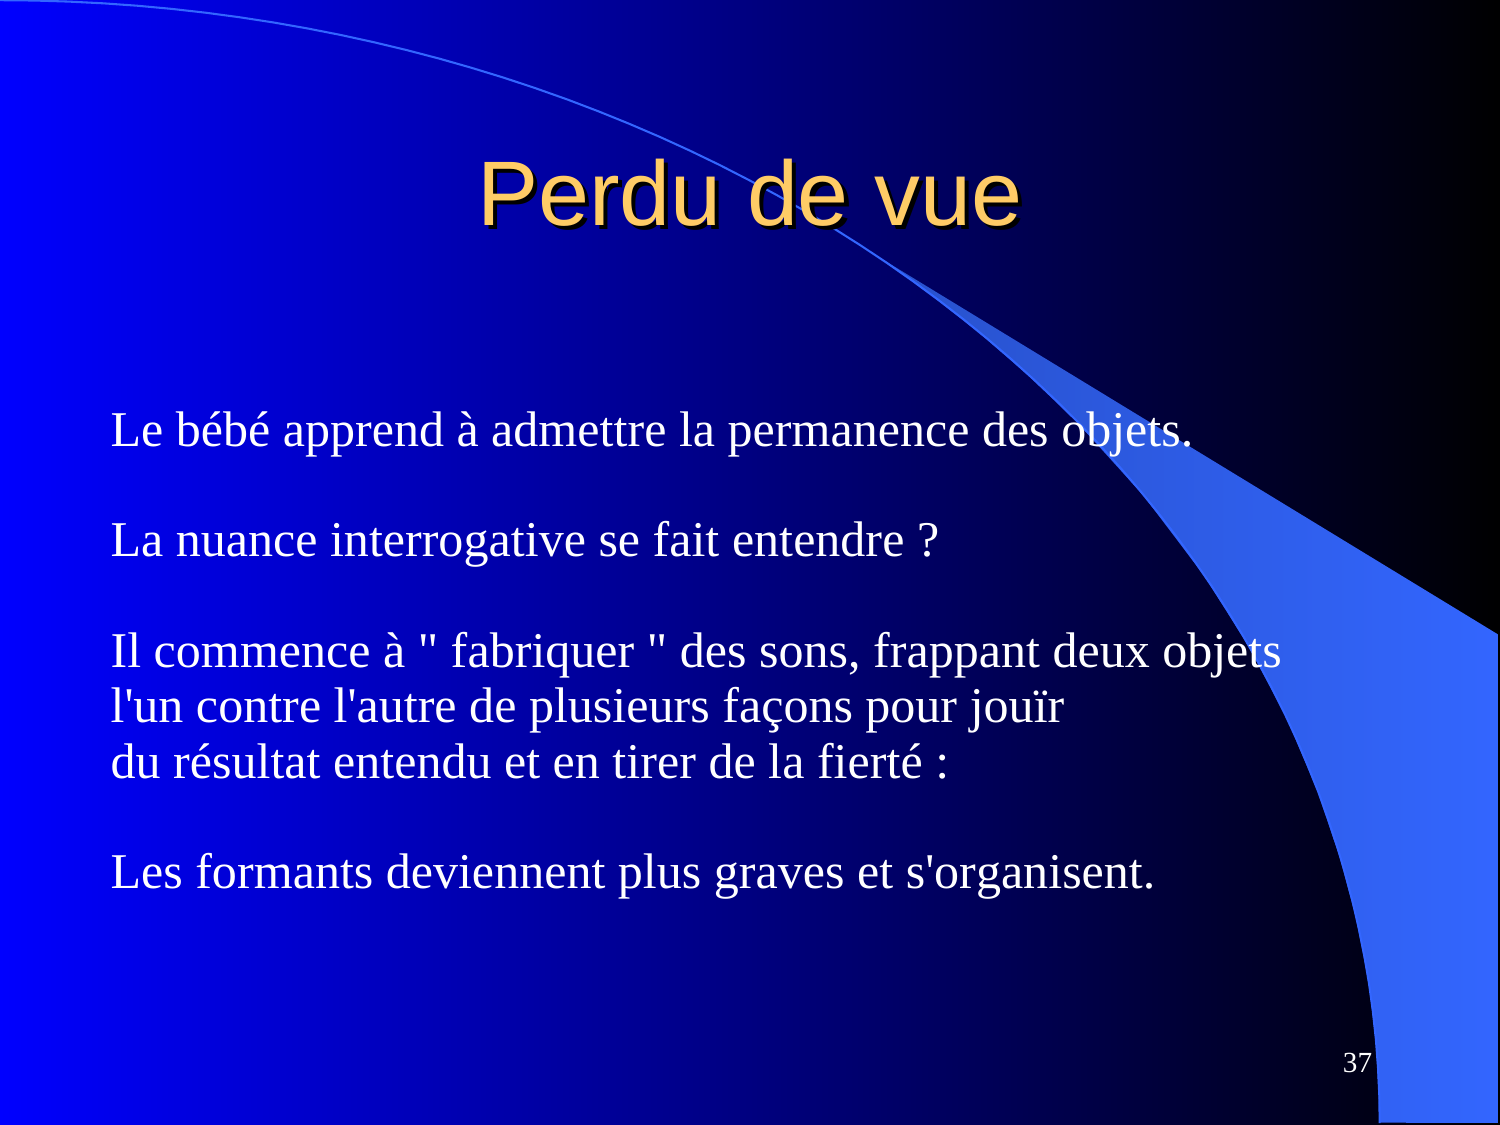

# Perdu de vue
Le bébé apprend à admettre la permanence des objets.
La nuance interrogative se fait entendre ?
Il commence à " fabriquer " des sons, frappant deux objets
l'un contre l'autre de plusieurs façons pour jouïr
du résultat entendu et en tirer de la fierté :
Les formants deviennent plus graves et s'organisent.
37